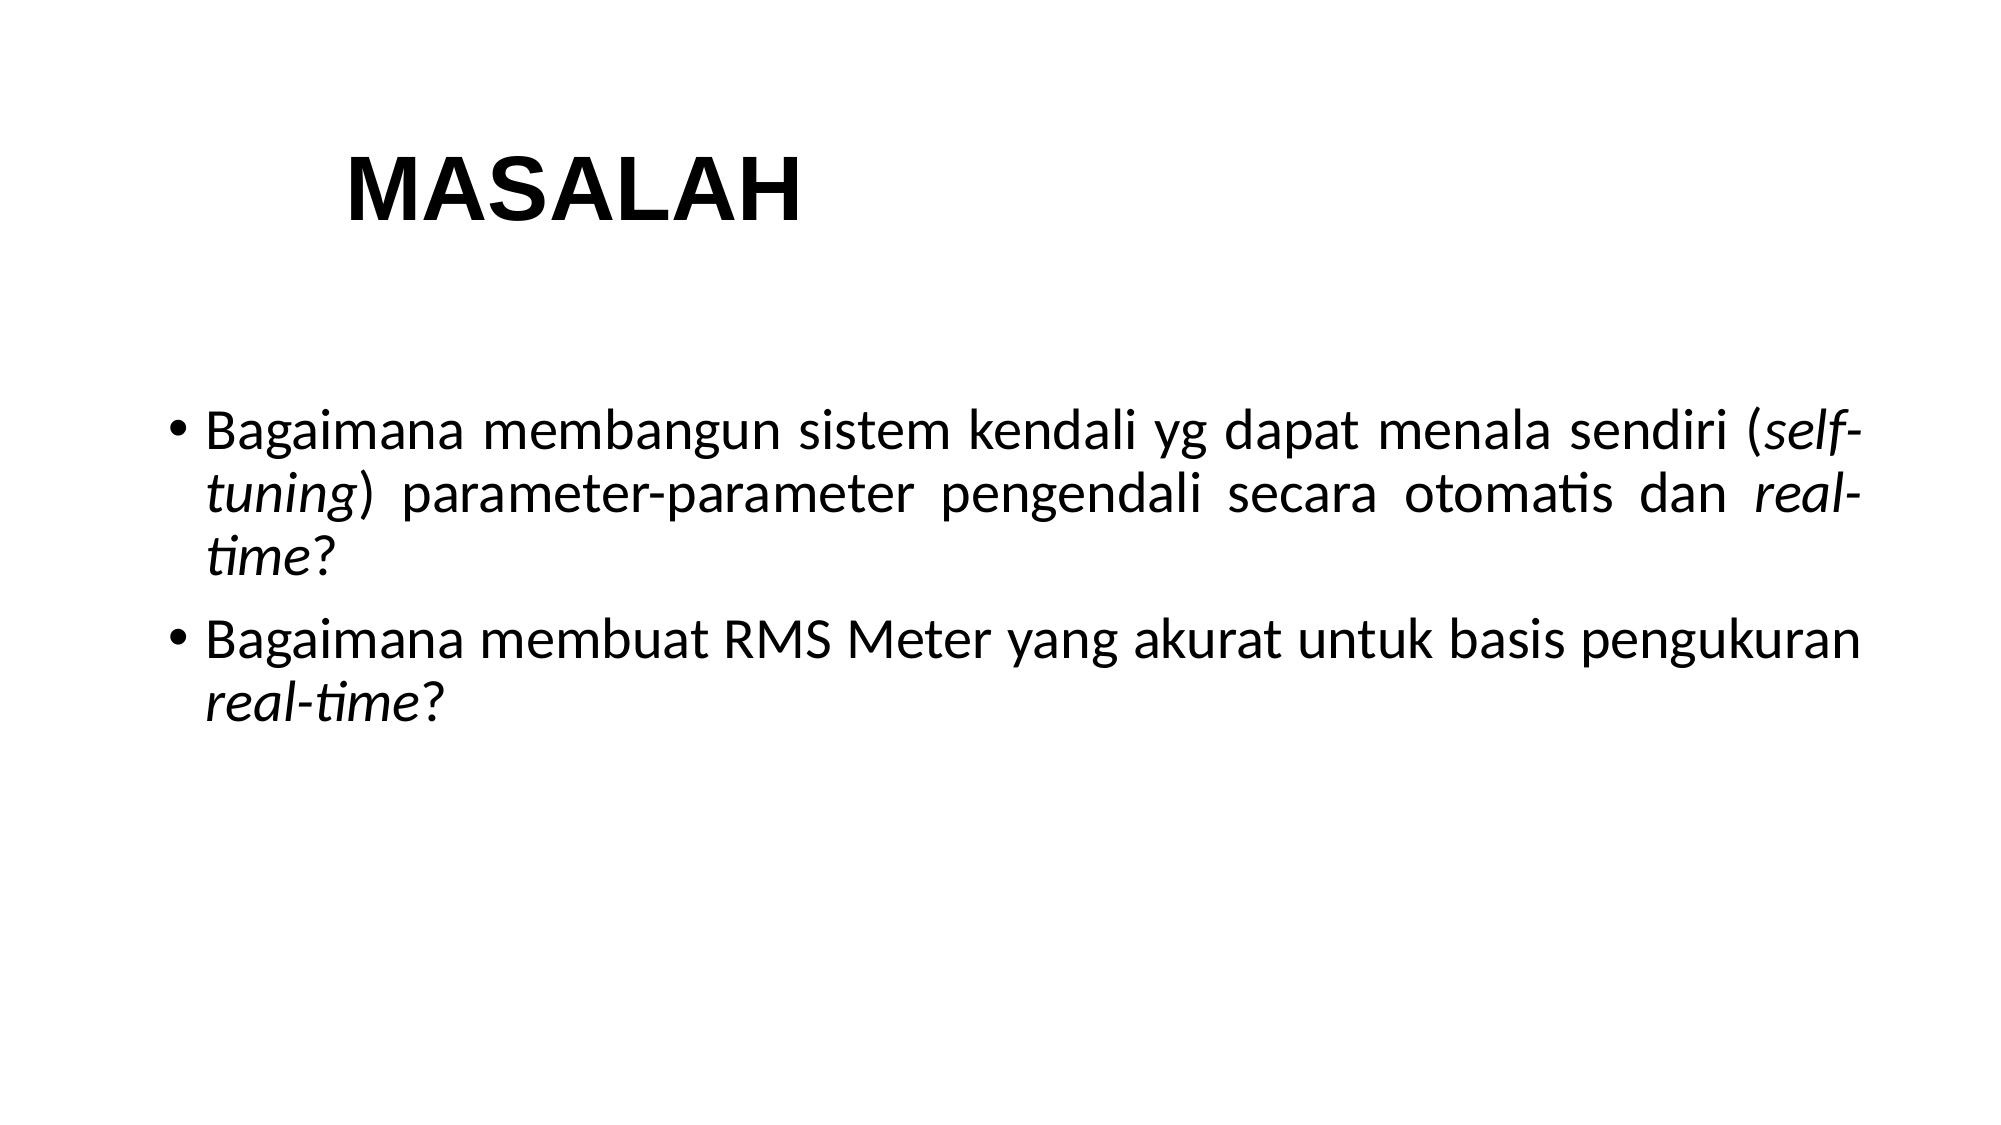

MASALAH
# Bagaimana membangun sistem kendali yg dapat menala sendiri (self-tuning) parameter-parameter pengendali secara otomatis dan real-time?
Bagaimana membuat RMS Meter yang akurat untuk basis pengukuran real-time?